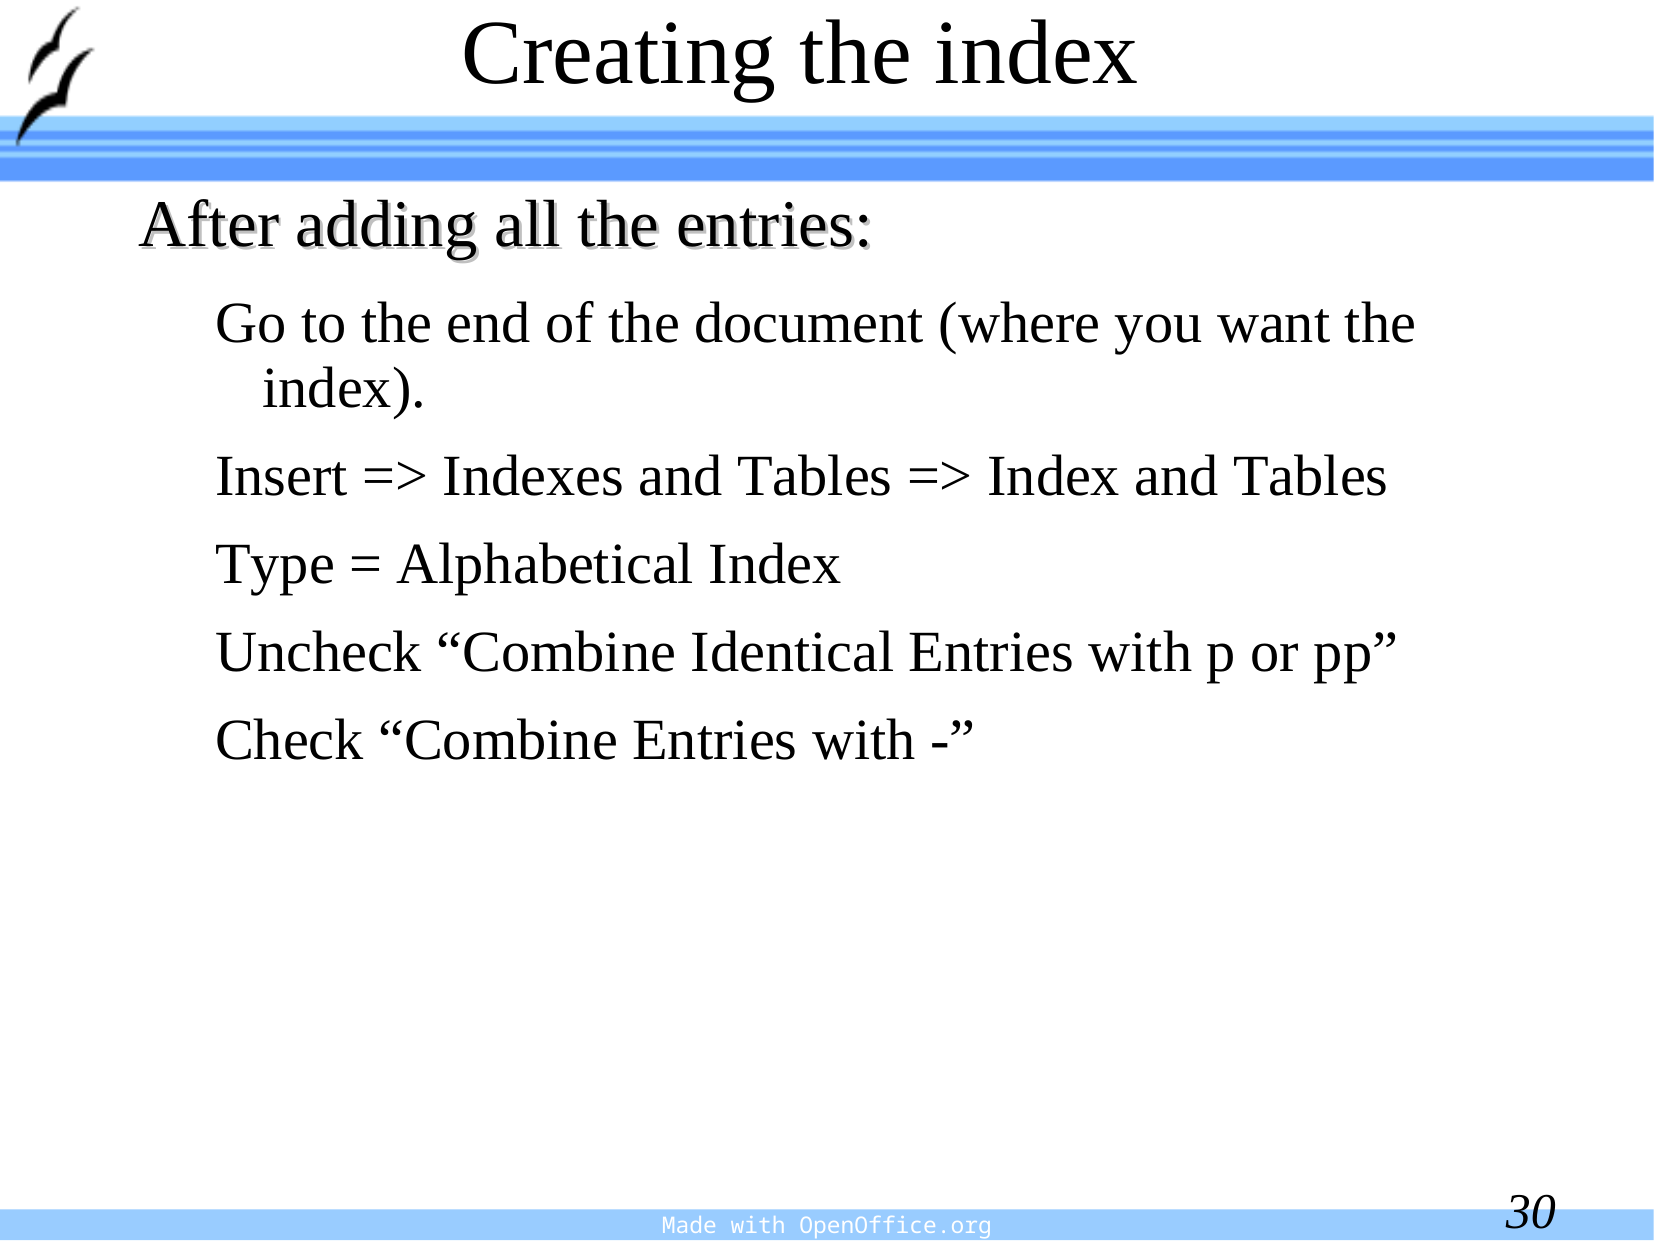

# Creating the index
After adding all the entries:
Go to the end of the document (where you want the index).
Insert => Indexes and Tables => Index and Tables
Type = Alphabetical Index
Uncheck “Combine Identical Entries with p or pp”
Check “Combine Entries with -”
7